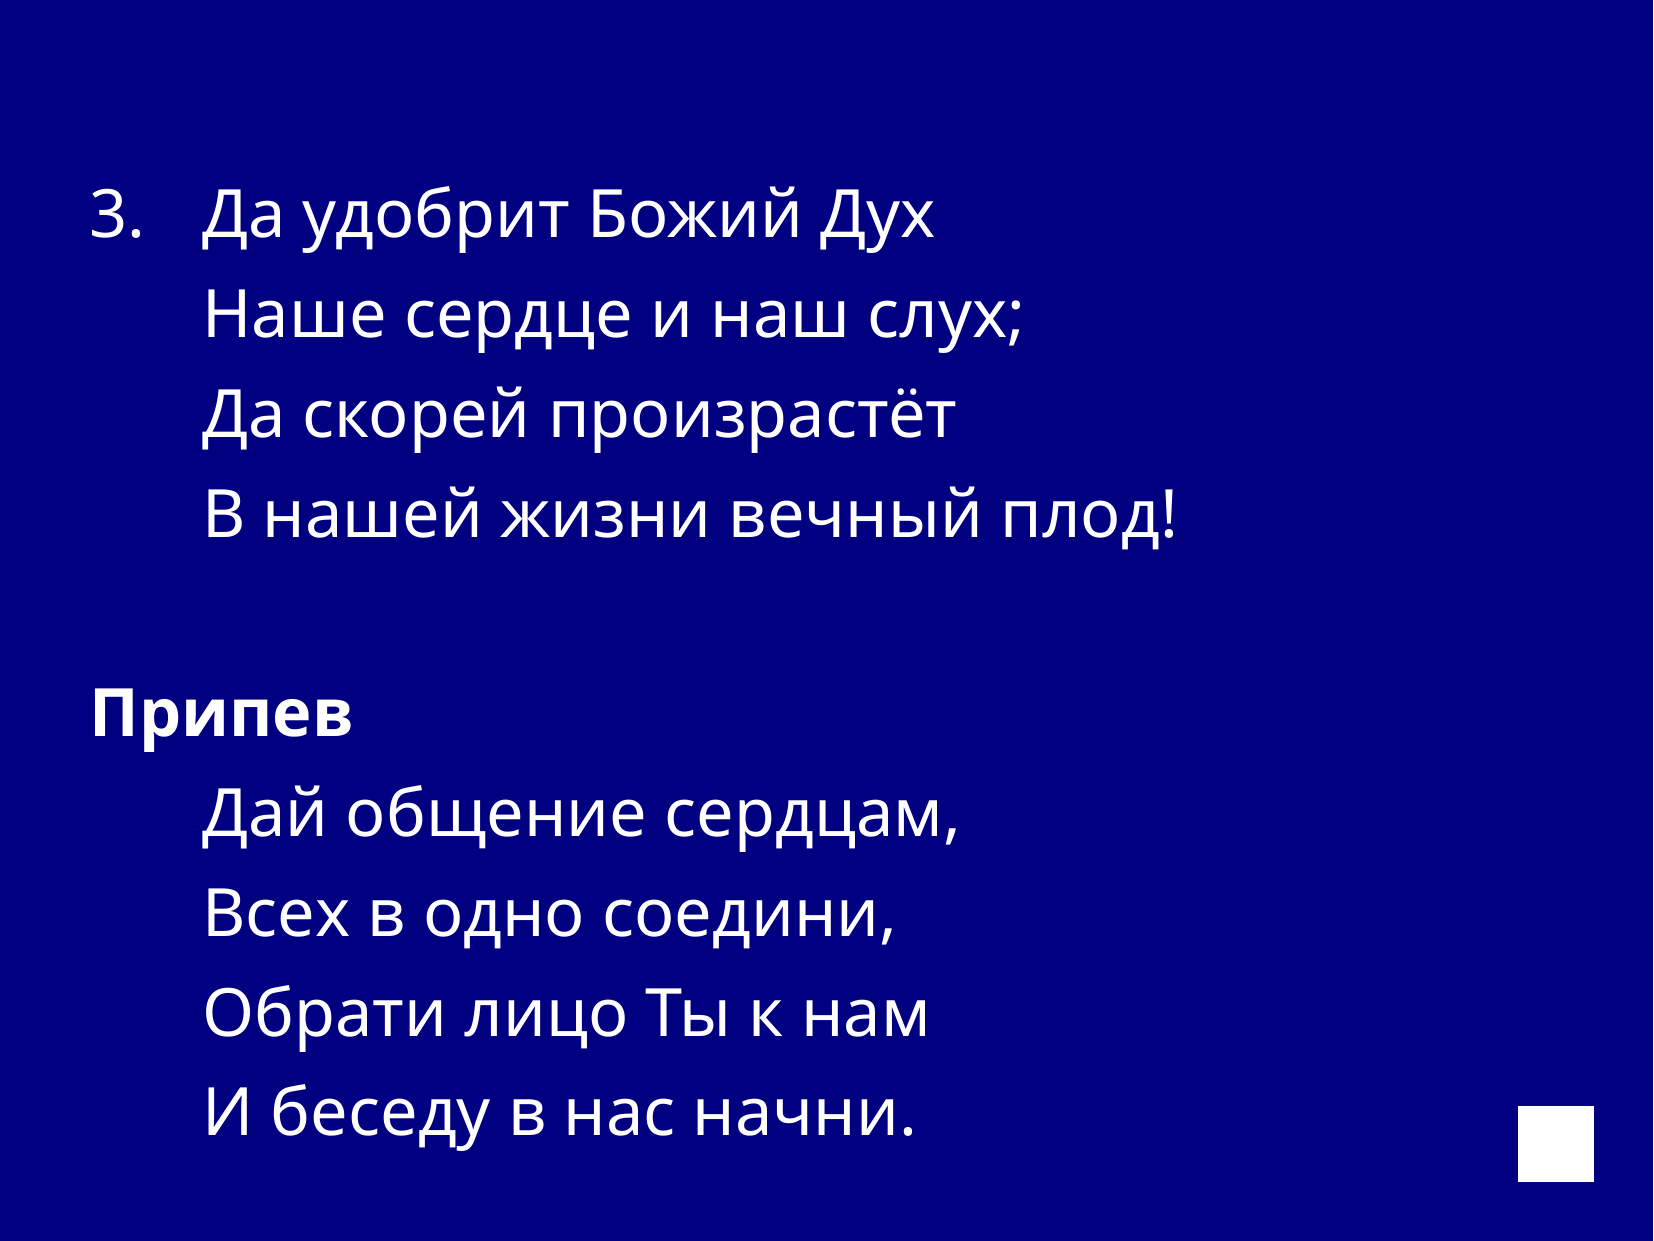

3.	Да удобрит Божий Дух
	Наше сердце и наш слух;
	Да скорей произрастёт
	В нашей жизни вечный плод!
Припев
	Дай общение сердцам,
	Всех в одно соедини,
	Обрати лицо Ты к нам
	И беседу в нас начни.